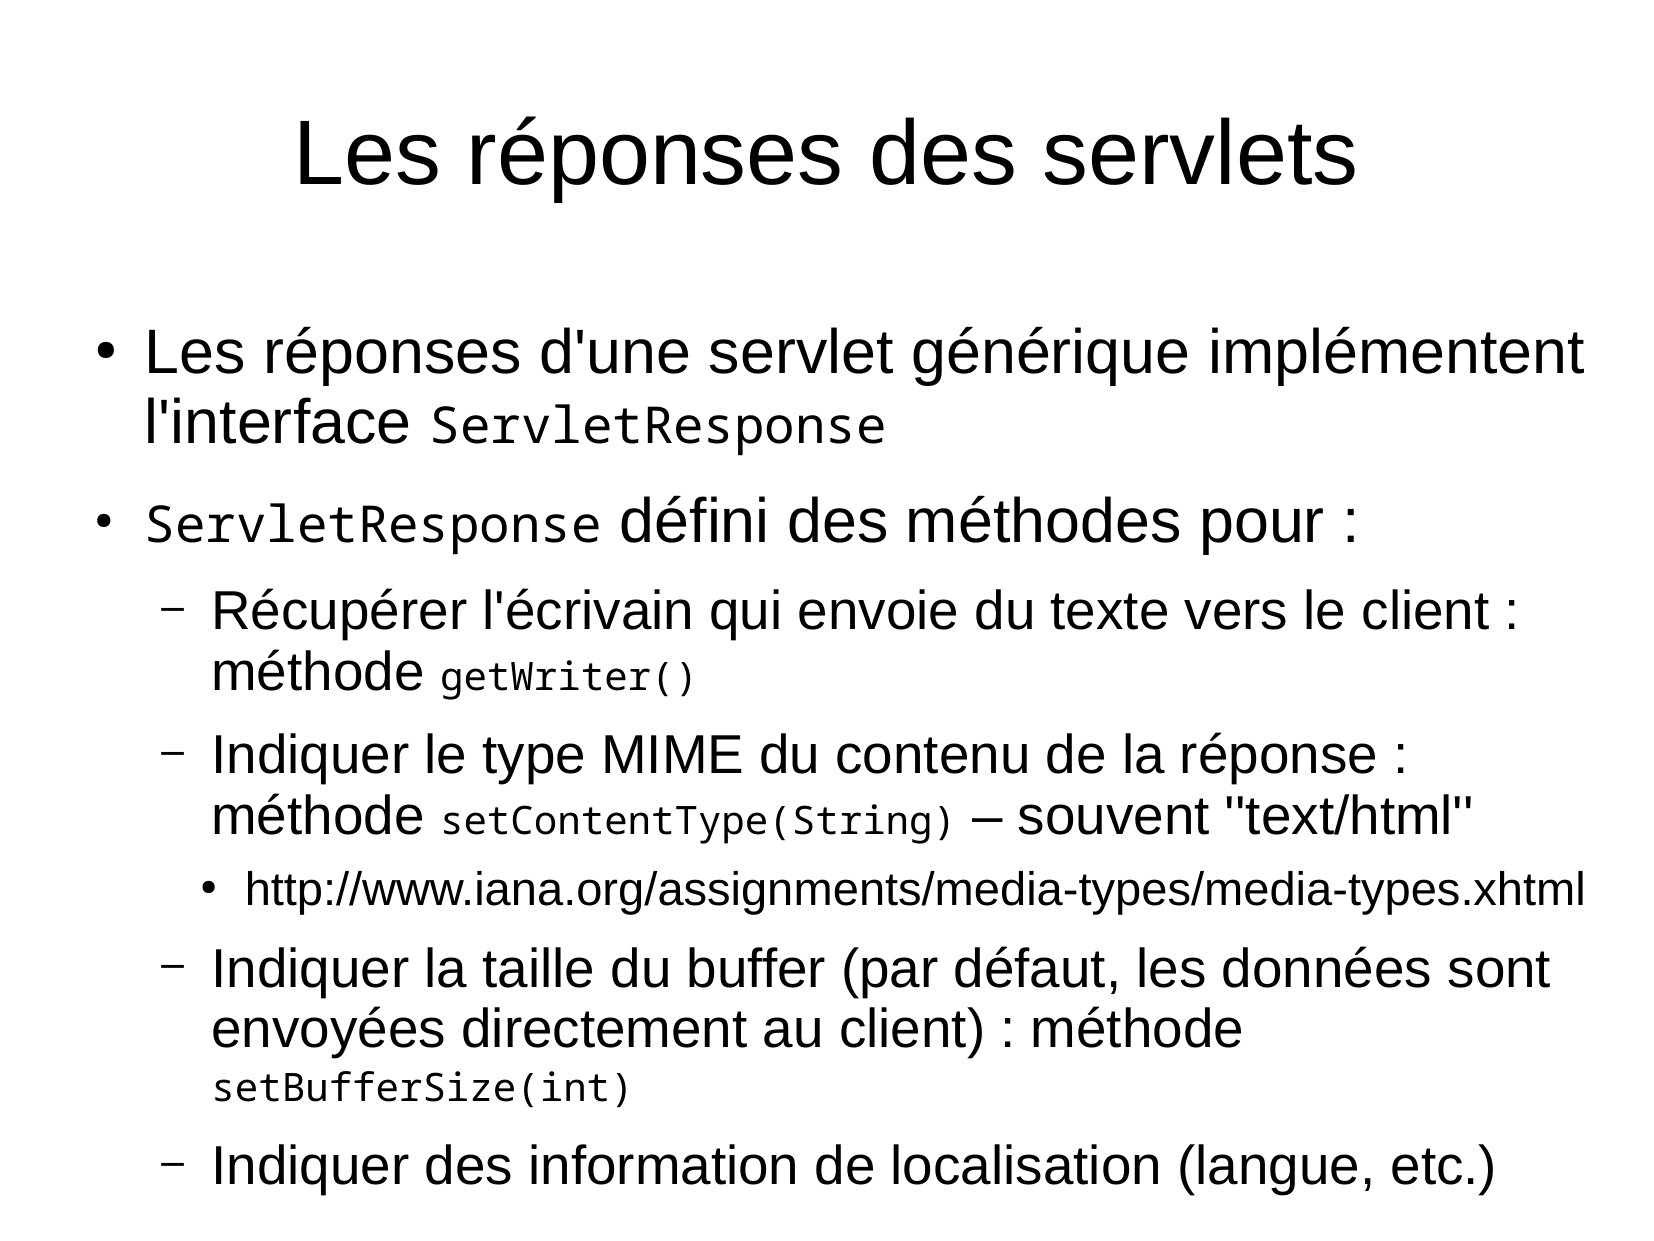

# Les réponses des servlets
Les réponses d'une servlet générique implémentent l'interface ServletResponse
ServletResponse défini des méthodes pour :
Récupérer l'écrivain qui envoie du texte vers le client : méthode getWriter()
Indiquer le type MIME du contenu de la réponse : méthode setContentType(String) – souvent ''text/html''
http://www.iana.org/assignments/media-types/media-types.xhtml
Indiquer la taille du buffer (par défaut, les données sont envoyées directement au client) : méthode setBufferSize(int)
Indiquer des information de localisation (langue, etc.)